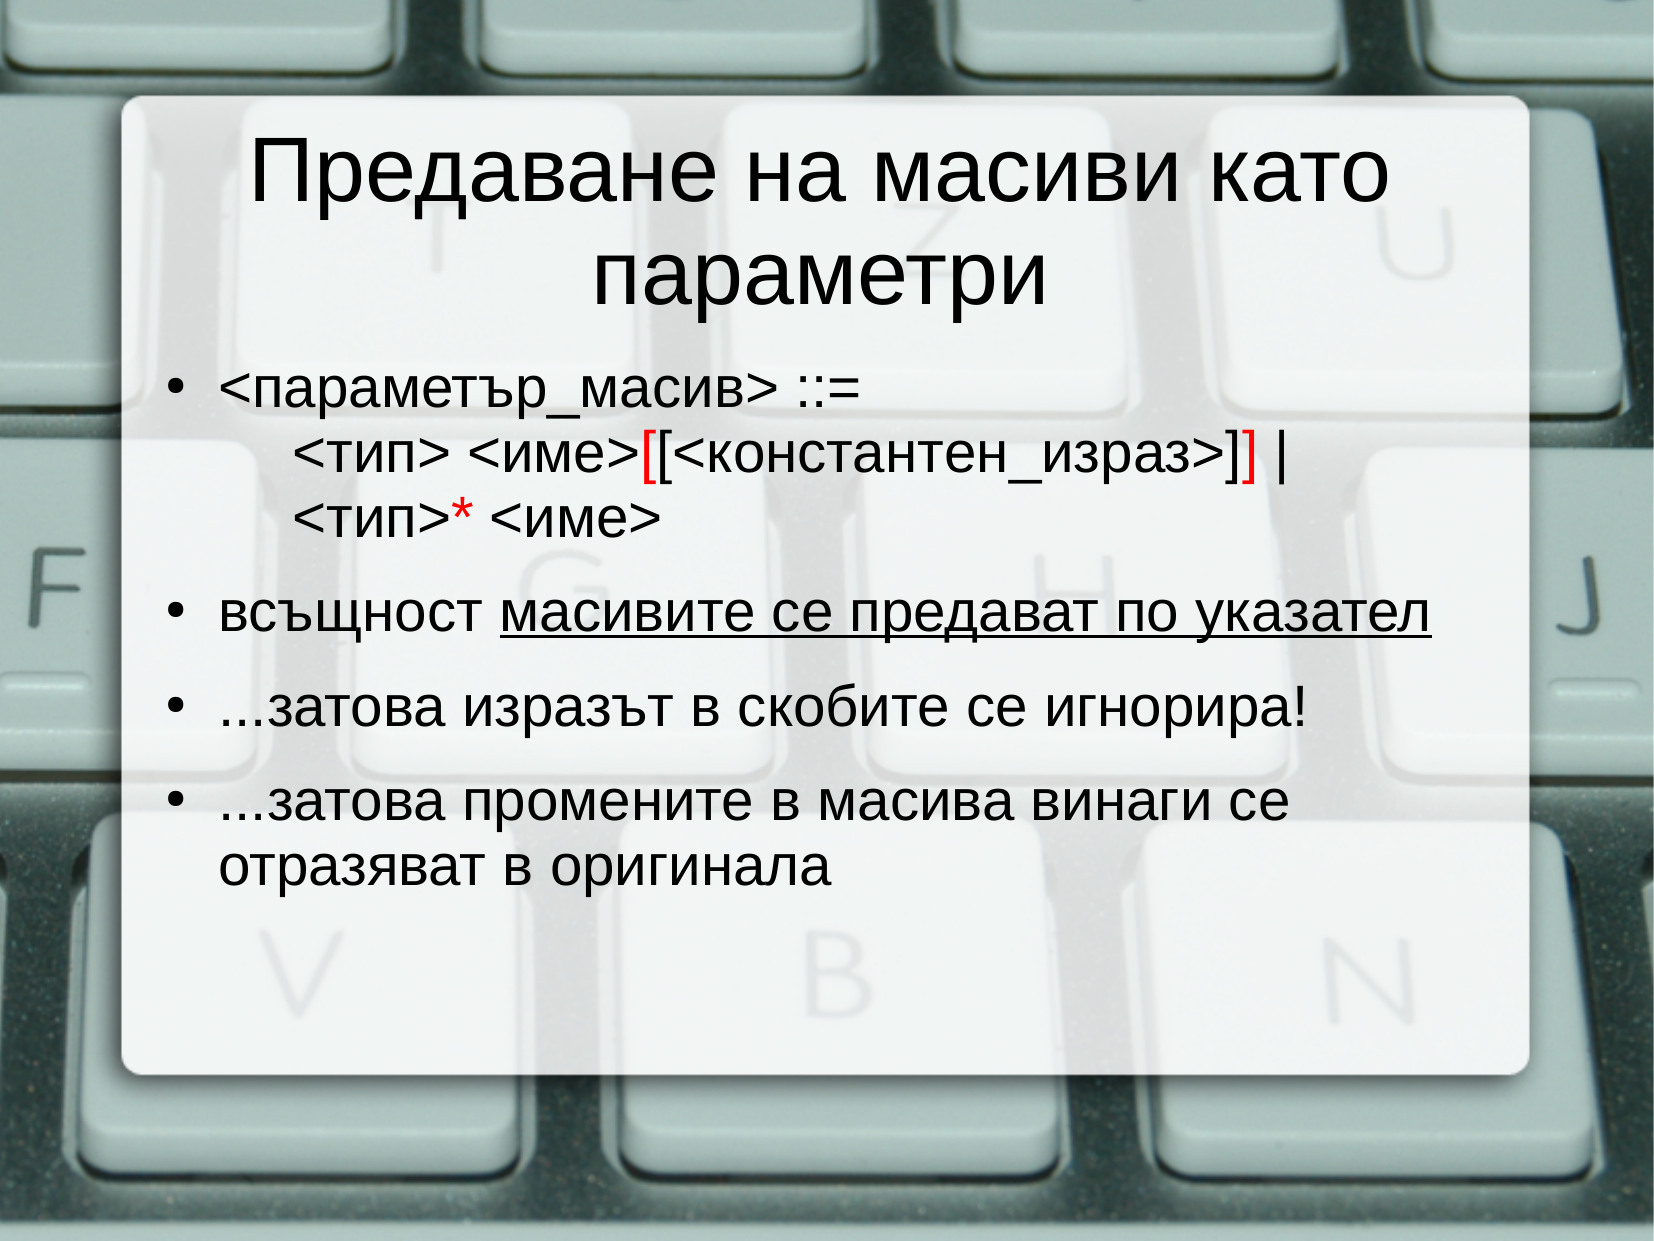

# Предаване на масиви като параметри
<параметър_масив> ::=
	<тип> <име>[[<константeн_израз>]] |
	<тип>* <име>
всъщност масивите се предават по указател
...затова изразът в скобите се игнорира!
...затова промените в масива винаги се отразяват в оригинала